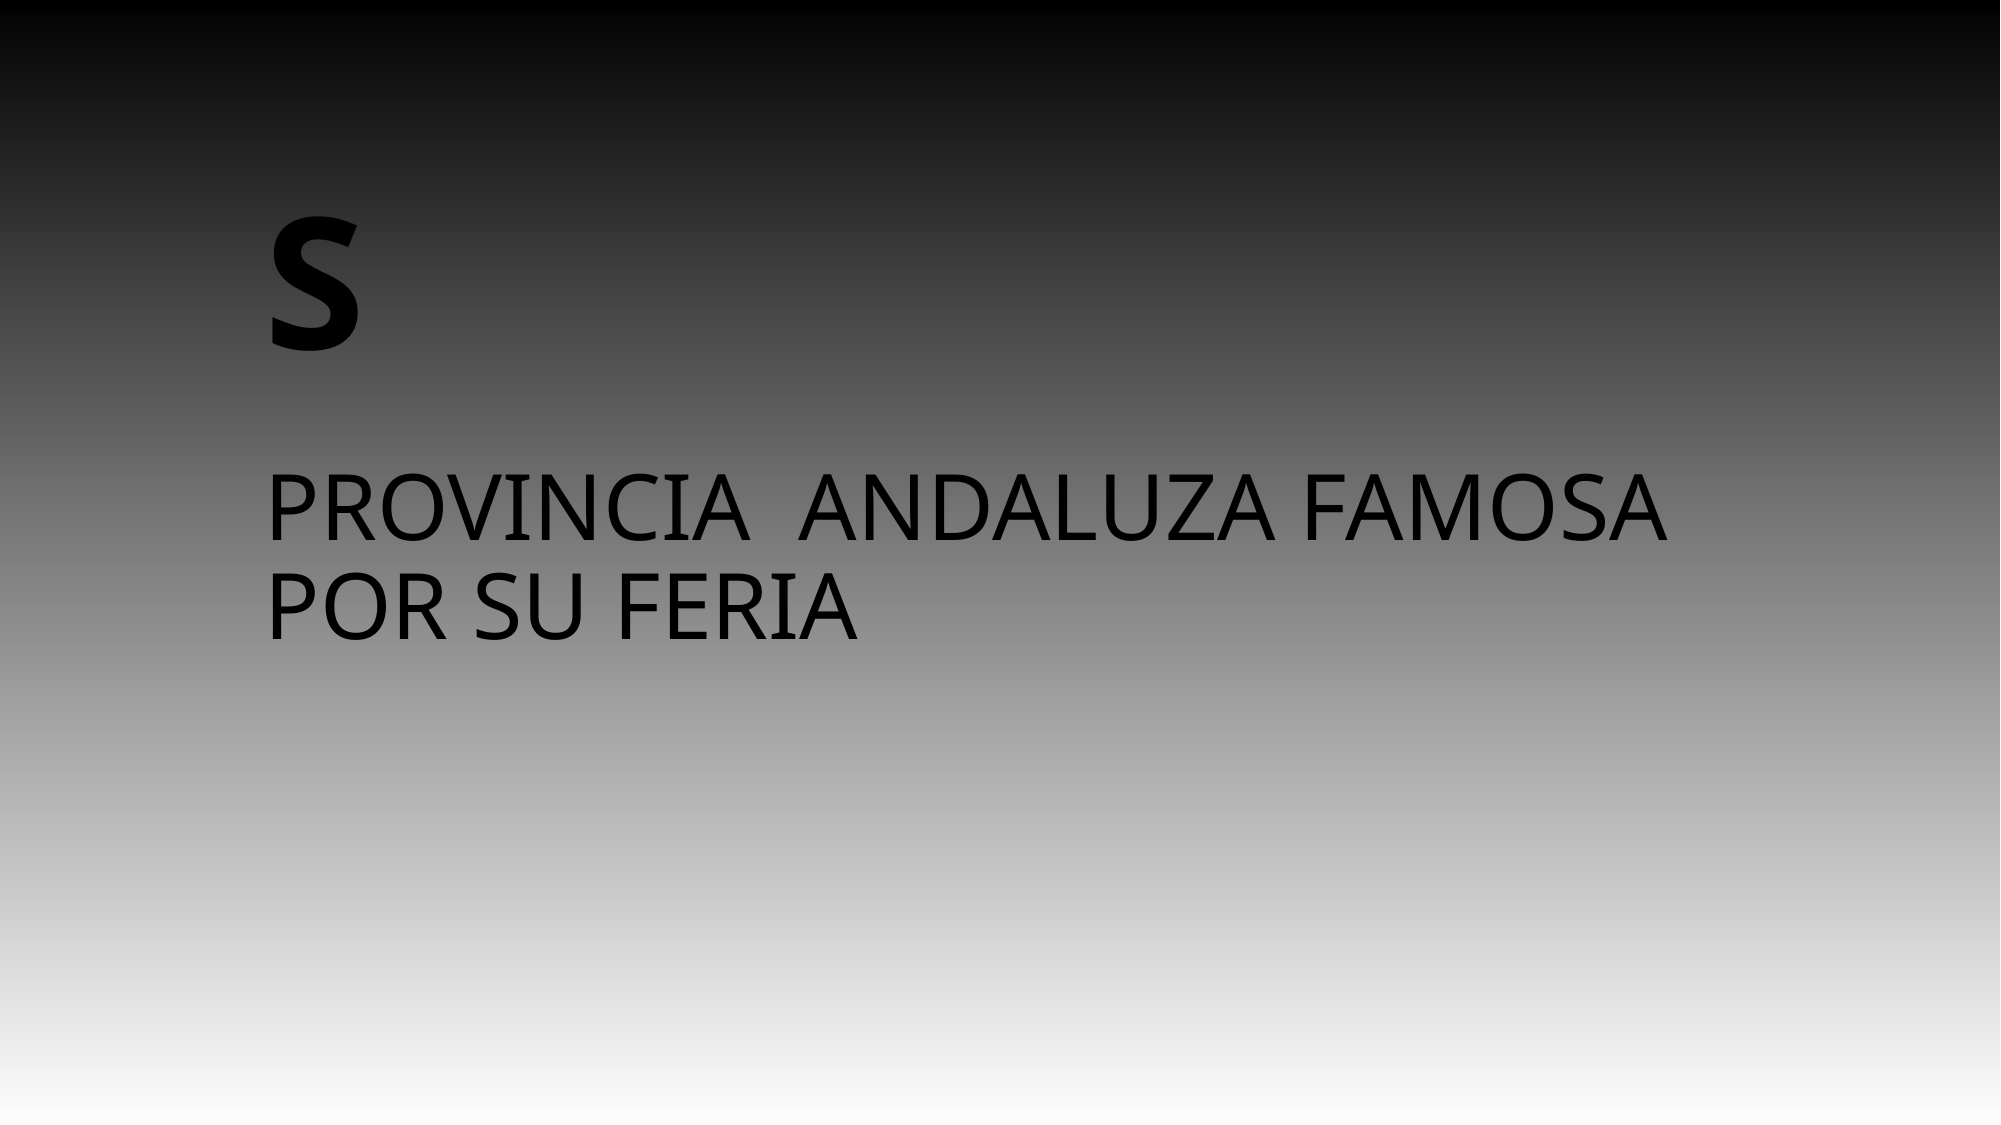

# S
PROVINCIA ANDALUZA FAMOSA POR SU FERIA